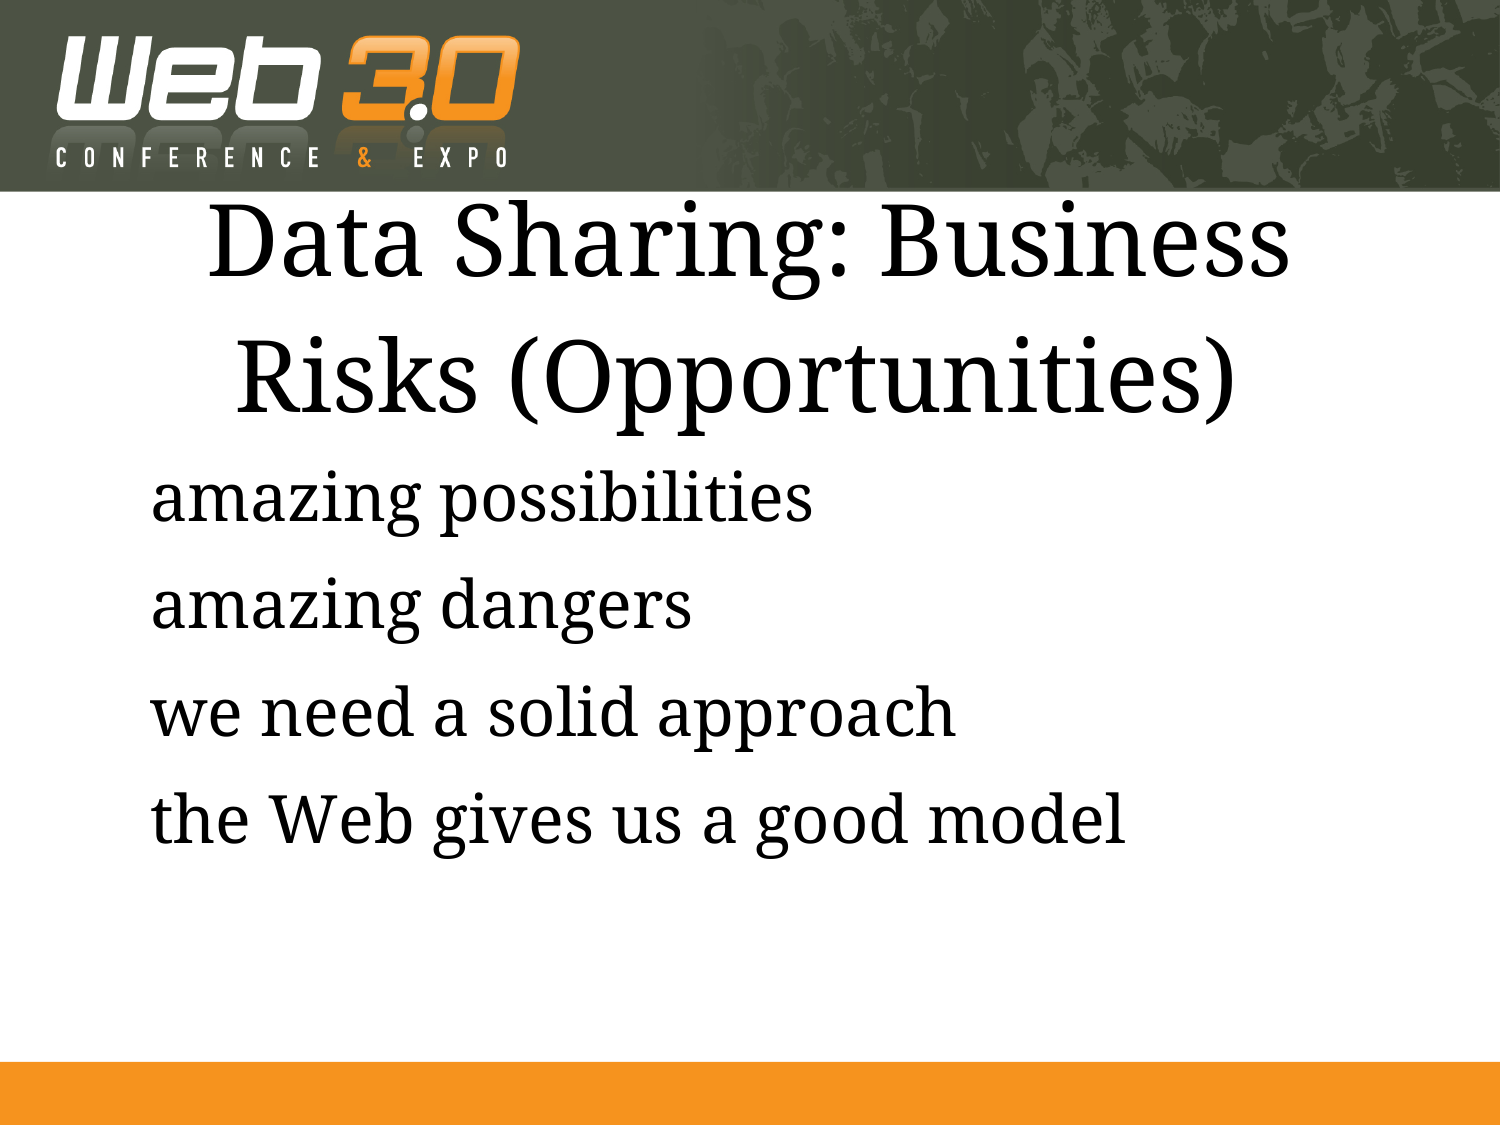

# Data Sharing: Business Risks (Opportunities)
amazing possibilities
amazing dangers
we need a solid approach
the Web gives us a good model